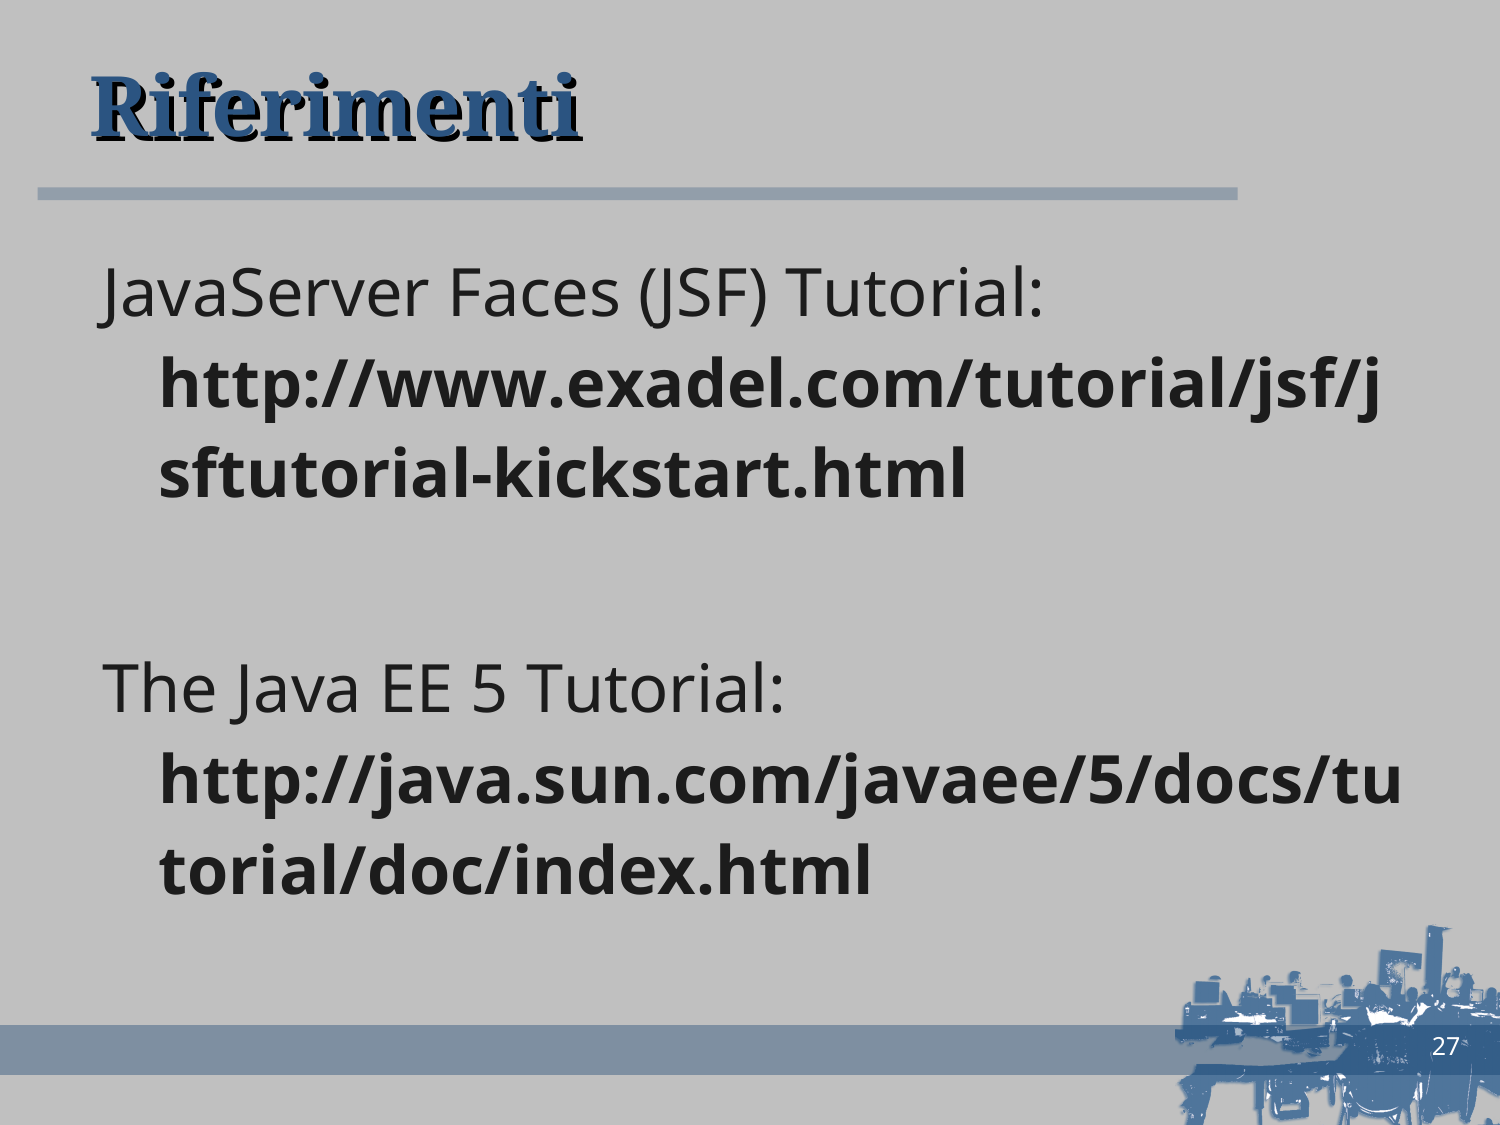

# Riferimenti
JavaServer Faces (JSF) Tutorial: http://www.exadel.com/tutorial/jsf/jsftutorial-kickstart.html
The Java EE 5 Tutorial: http://java.sun.com/javaee/5/docs/tutorial/doc/index.html